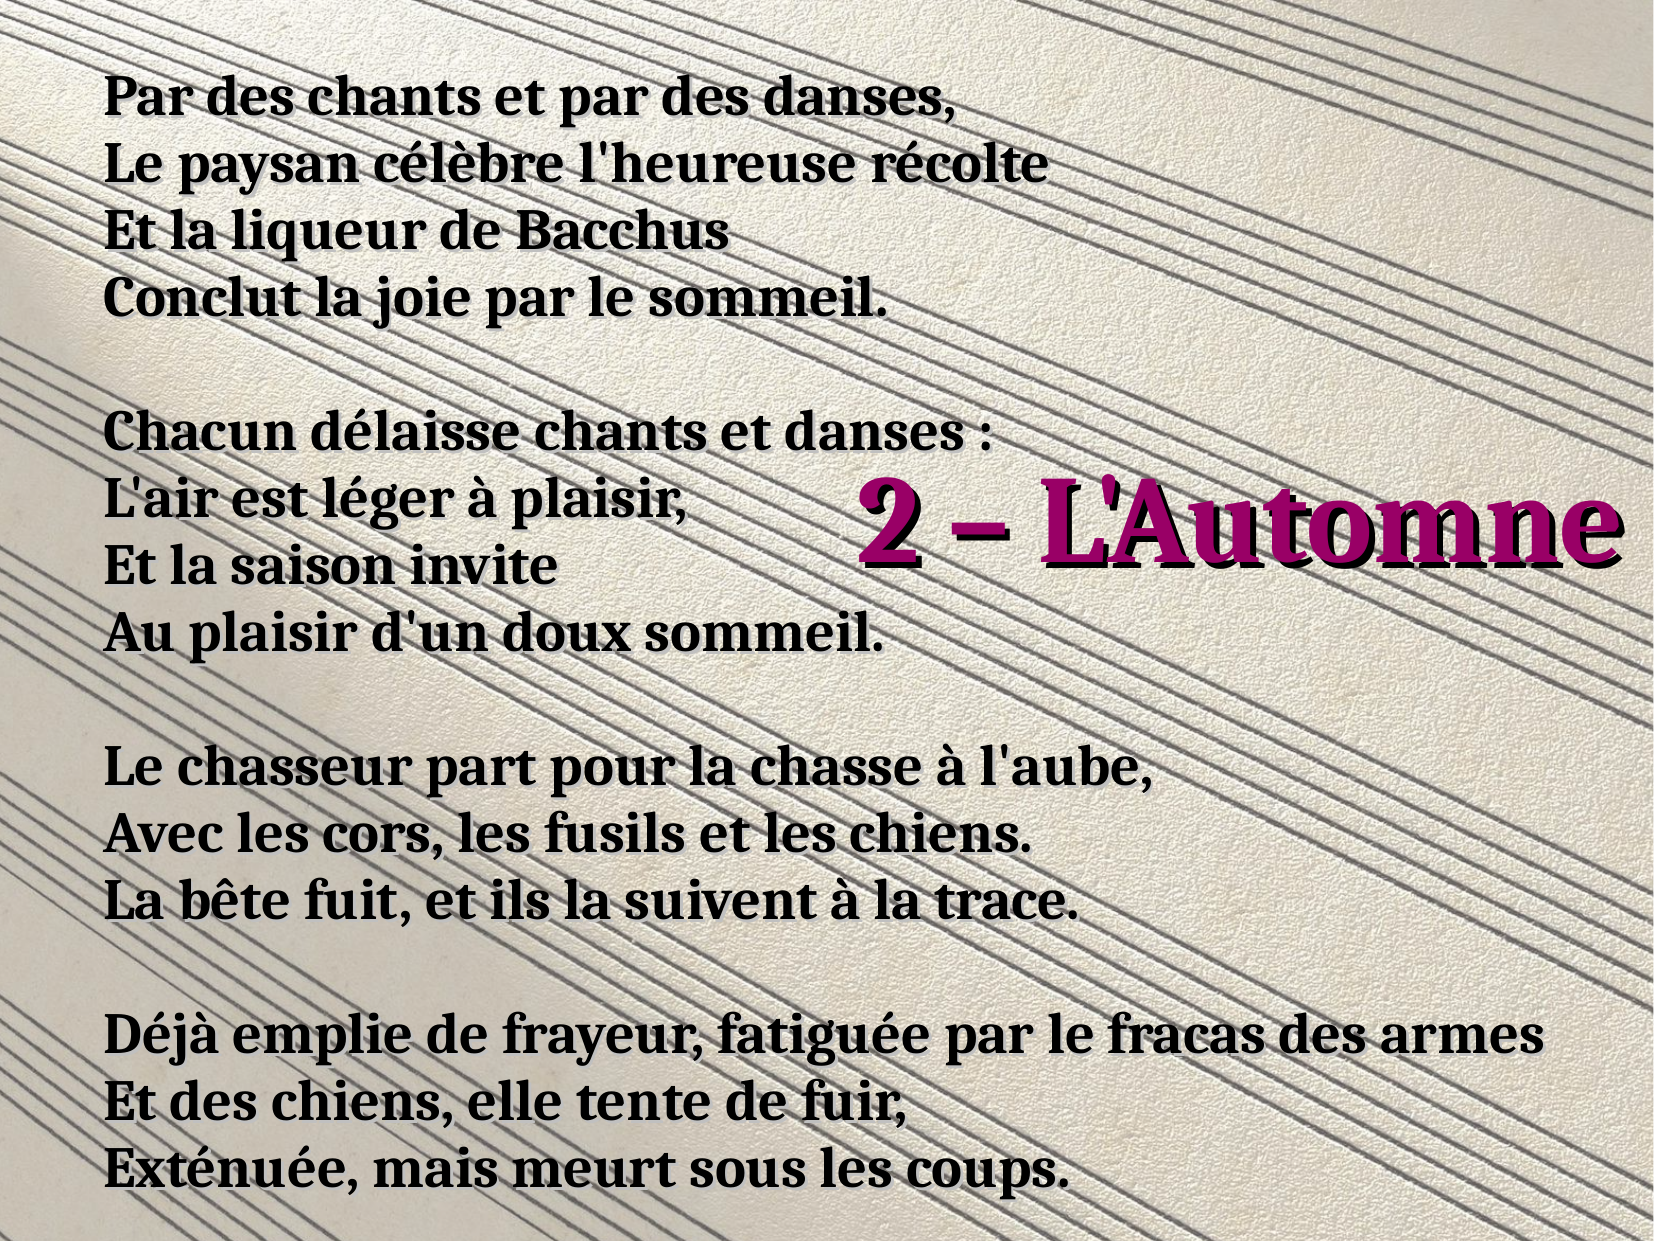

Par des chants et par des danses,
Le paysan célèbre l'heureuse récolte
Et la liqueur de Bacchus
Conclut la joie par le sommeil.
Chacun délaisse chants et danses :
L'air est léger à plaisir,
Et la saison invite
Au plaisir d'un doux sommeil.
Le chasseur part pour la chasse à l'aube,
Avec les cors, les fusils et les chiens.
La bête fuit, et ils la suivent à la trace.
Déjà emplie de frayeur, fatiguée par le fracas des armes
Et des chiens, elle tente de fuir,
Exténuée, mais meurt sous les coups.
2 – L'Automne